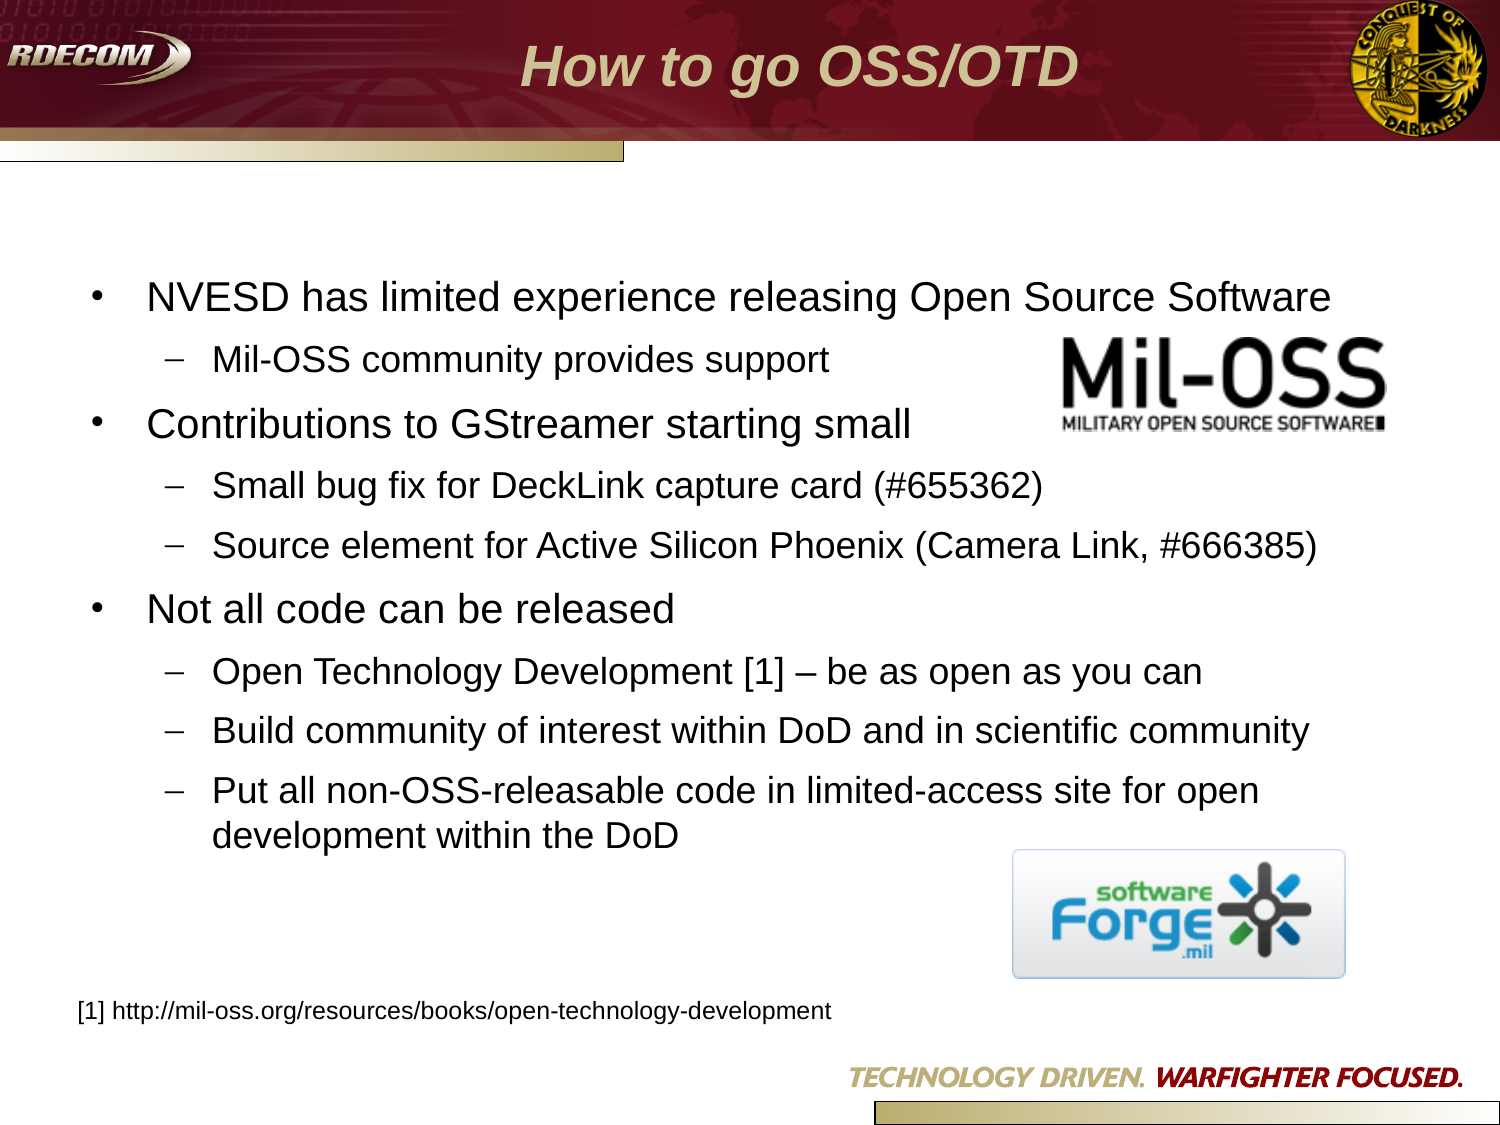

# How to go OSS/OTD
NVESD has limited experience releasing Open Source Software
Mil-OSS community provides support
Contributions to GStreamer starting small
Small bug fix for DeckLink capture card (#655362)
Source element for Active Silicon Phoenix (Camera Link, #666385)
Not all code can be released
Open Technology Development [1] – be as open as you can
Build community of interest within DoD and in scientific community
Put all non-OSS-releasable code in limited-access site for open development within the DoD
[1] http://mil-oss.org/resources/books/open-technology-development